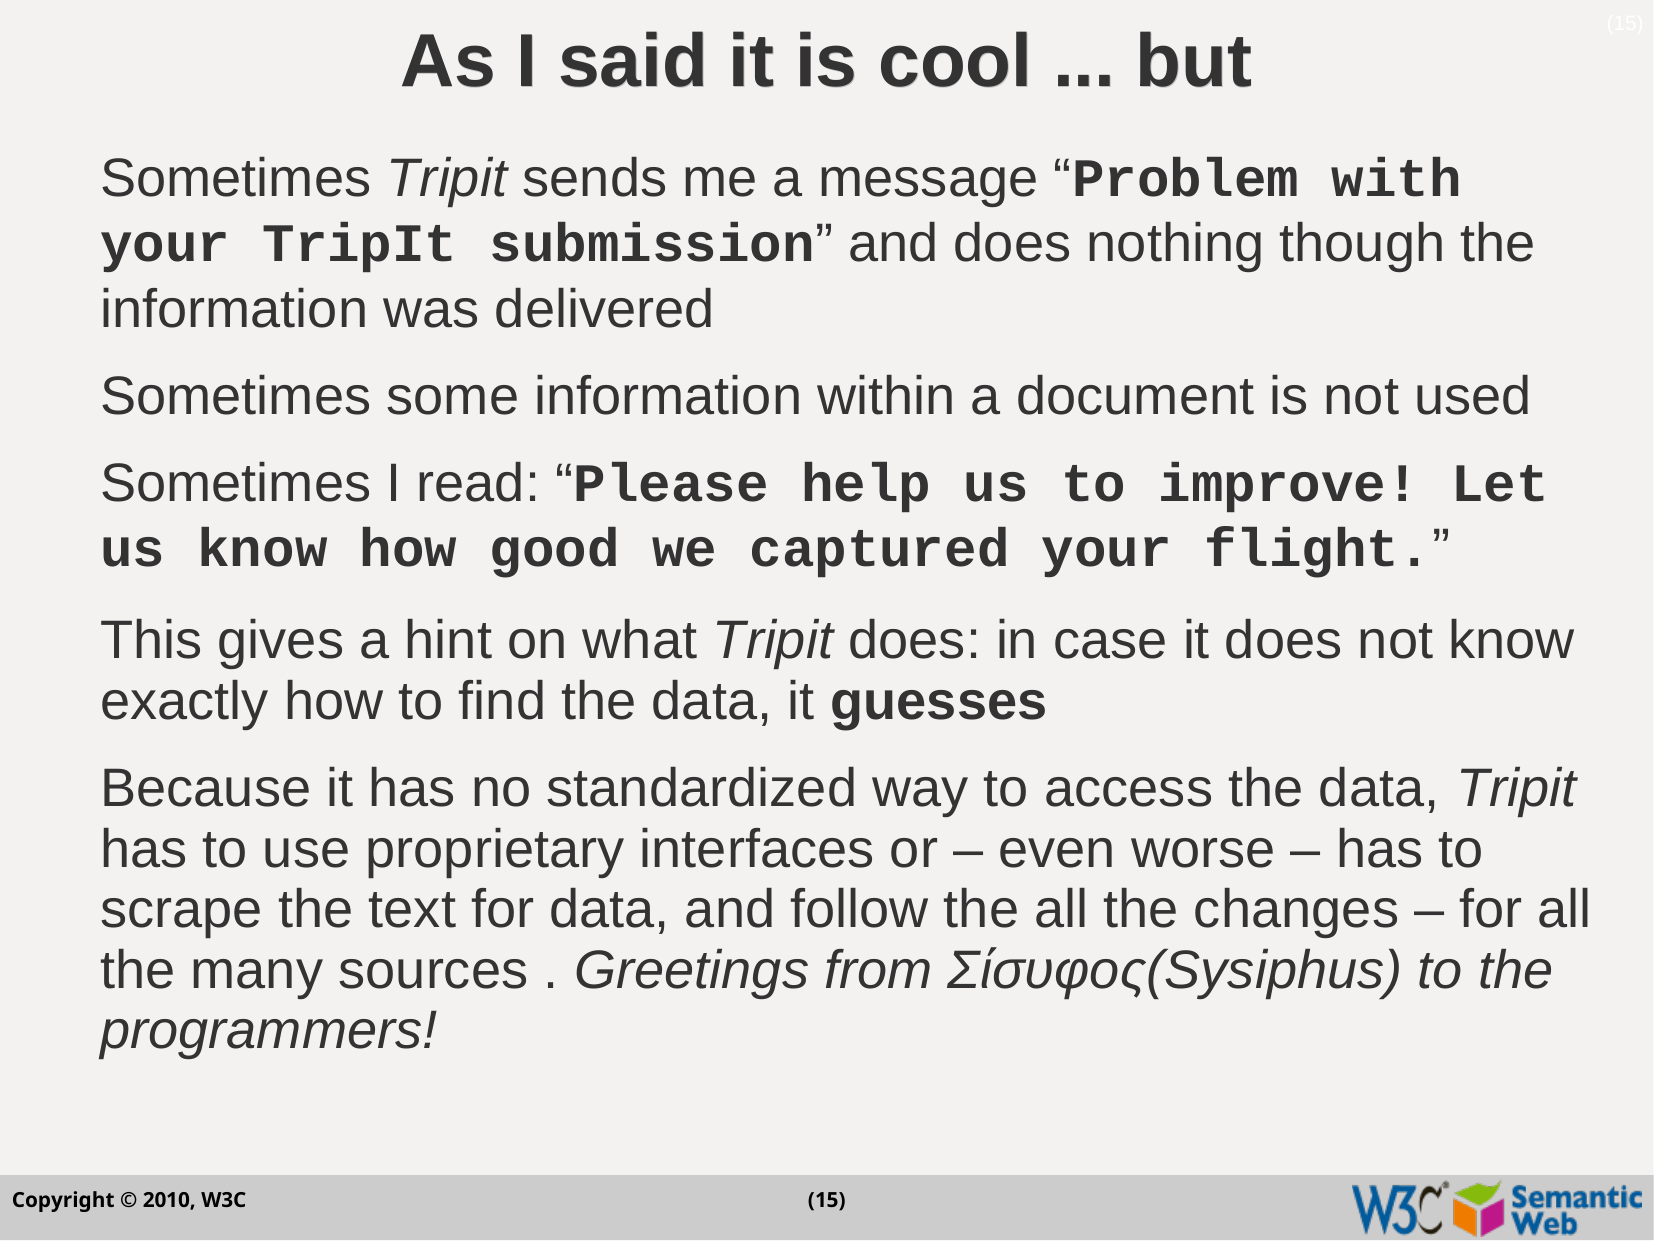

# As I said it is cool ... but
Sometimes Tripit sends me a message “Problem with your TripIt submission” and does nothing though the information was delivered
Sometimes some information within a document is not used
Sometimes I read: “Please help us to improve! Let us know how good we captured your flight.”
This gives a hint on what Tripit does: in case it does not know exactly how to find the data, it guesses
Because it has no standardized way to access the data, Tripit has to use proprietary interfaces or – even worse – has to scrape the text for data, and follow the all the changes – for all the many sources . Greetings from Σίσυφος(Sysiphus) to the programmers!